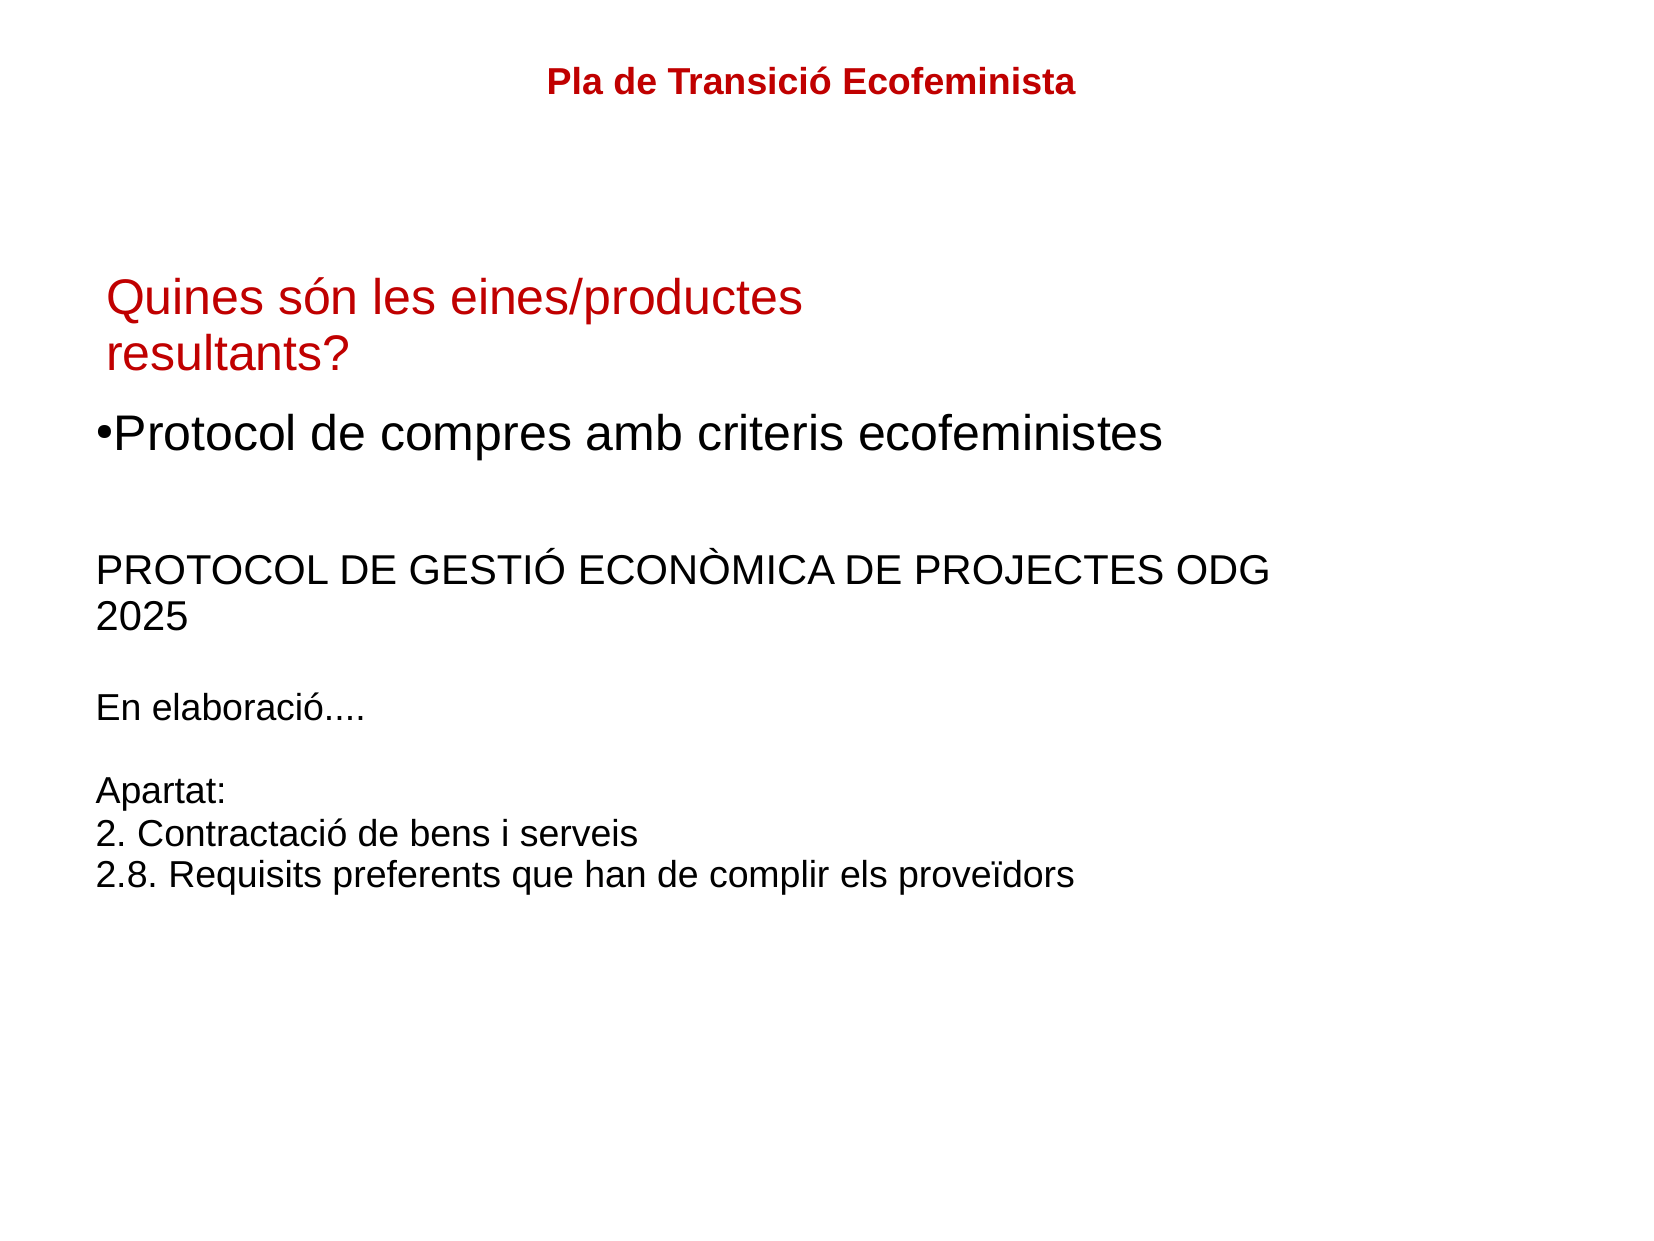

Pla de Transició Ecofeminista
Quines són les eines/productes resultants?
Protocol de compres amb criteris ecofeministes
PROTOCOL DE GESTIÓ ECONÒMICA DE PROJECTES ODG
2025
En elaboració....
Apartat:
2. Contractació de bens i serveis
2.8. Requisits preferents que han de complir els proveïdors